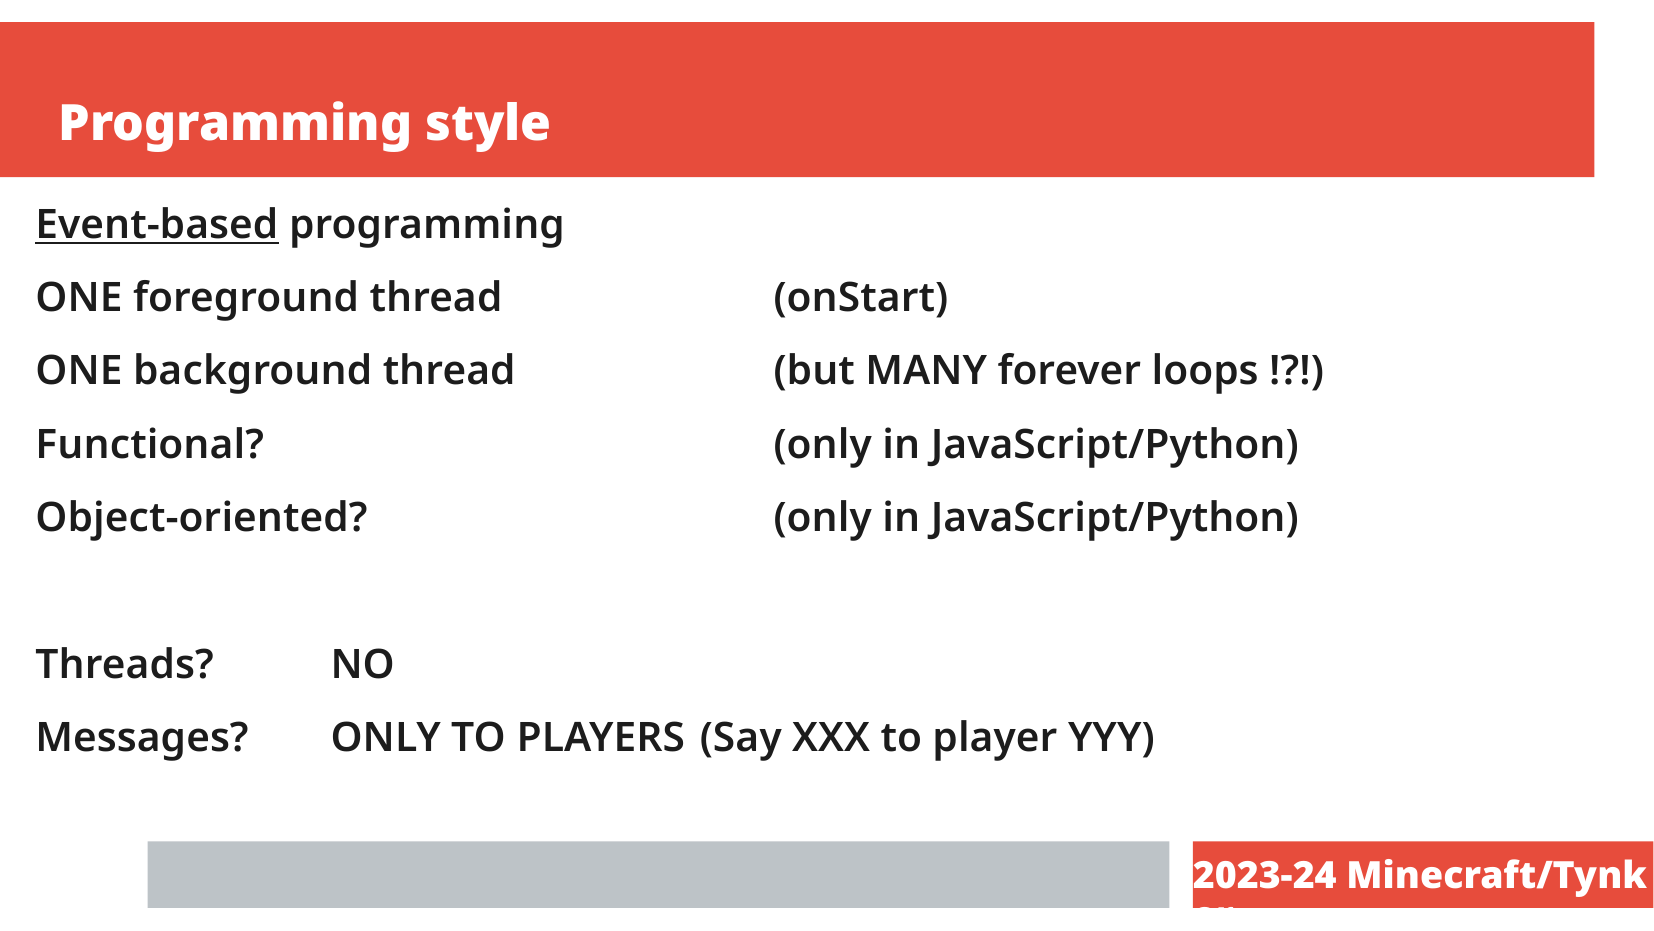

# Programming style
Event-based programming
ONE foreground thread				(onStart)
ONE background thread				(but MANY forever loops !?!)
Functional?							(only in JavaScript/Python)
Object-oriented?						(only in JavaScript/Python)
Threads? 		NO
Messages?		ONLY TO PLAYERS	(Say XXX to player YYY)
2023-24 Minecraft/Tynker